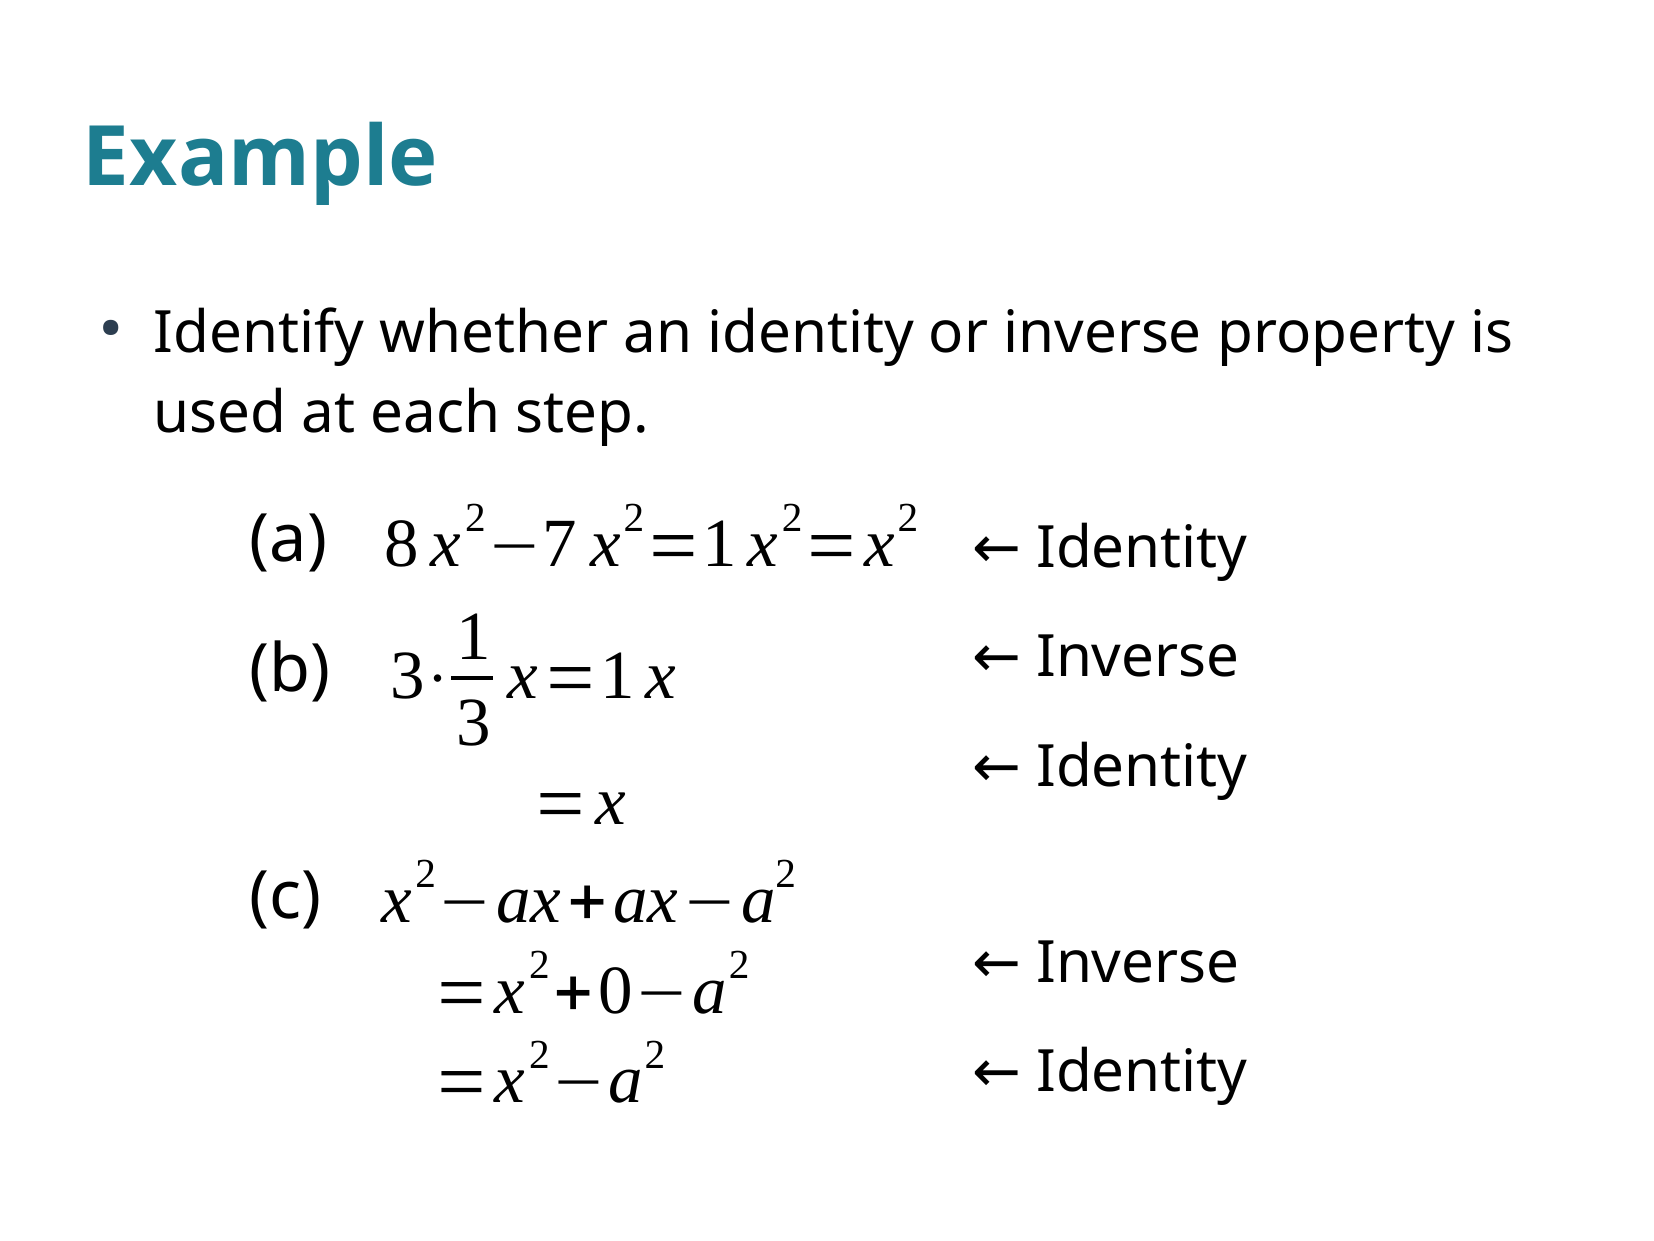

# Example
Identify whether an identity or inverse property is used at each step.
(a)
← Identity
← Inverse
← Identity
← Inverse
← Identity
(b)
(c)